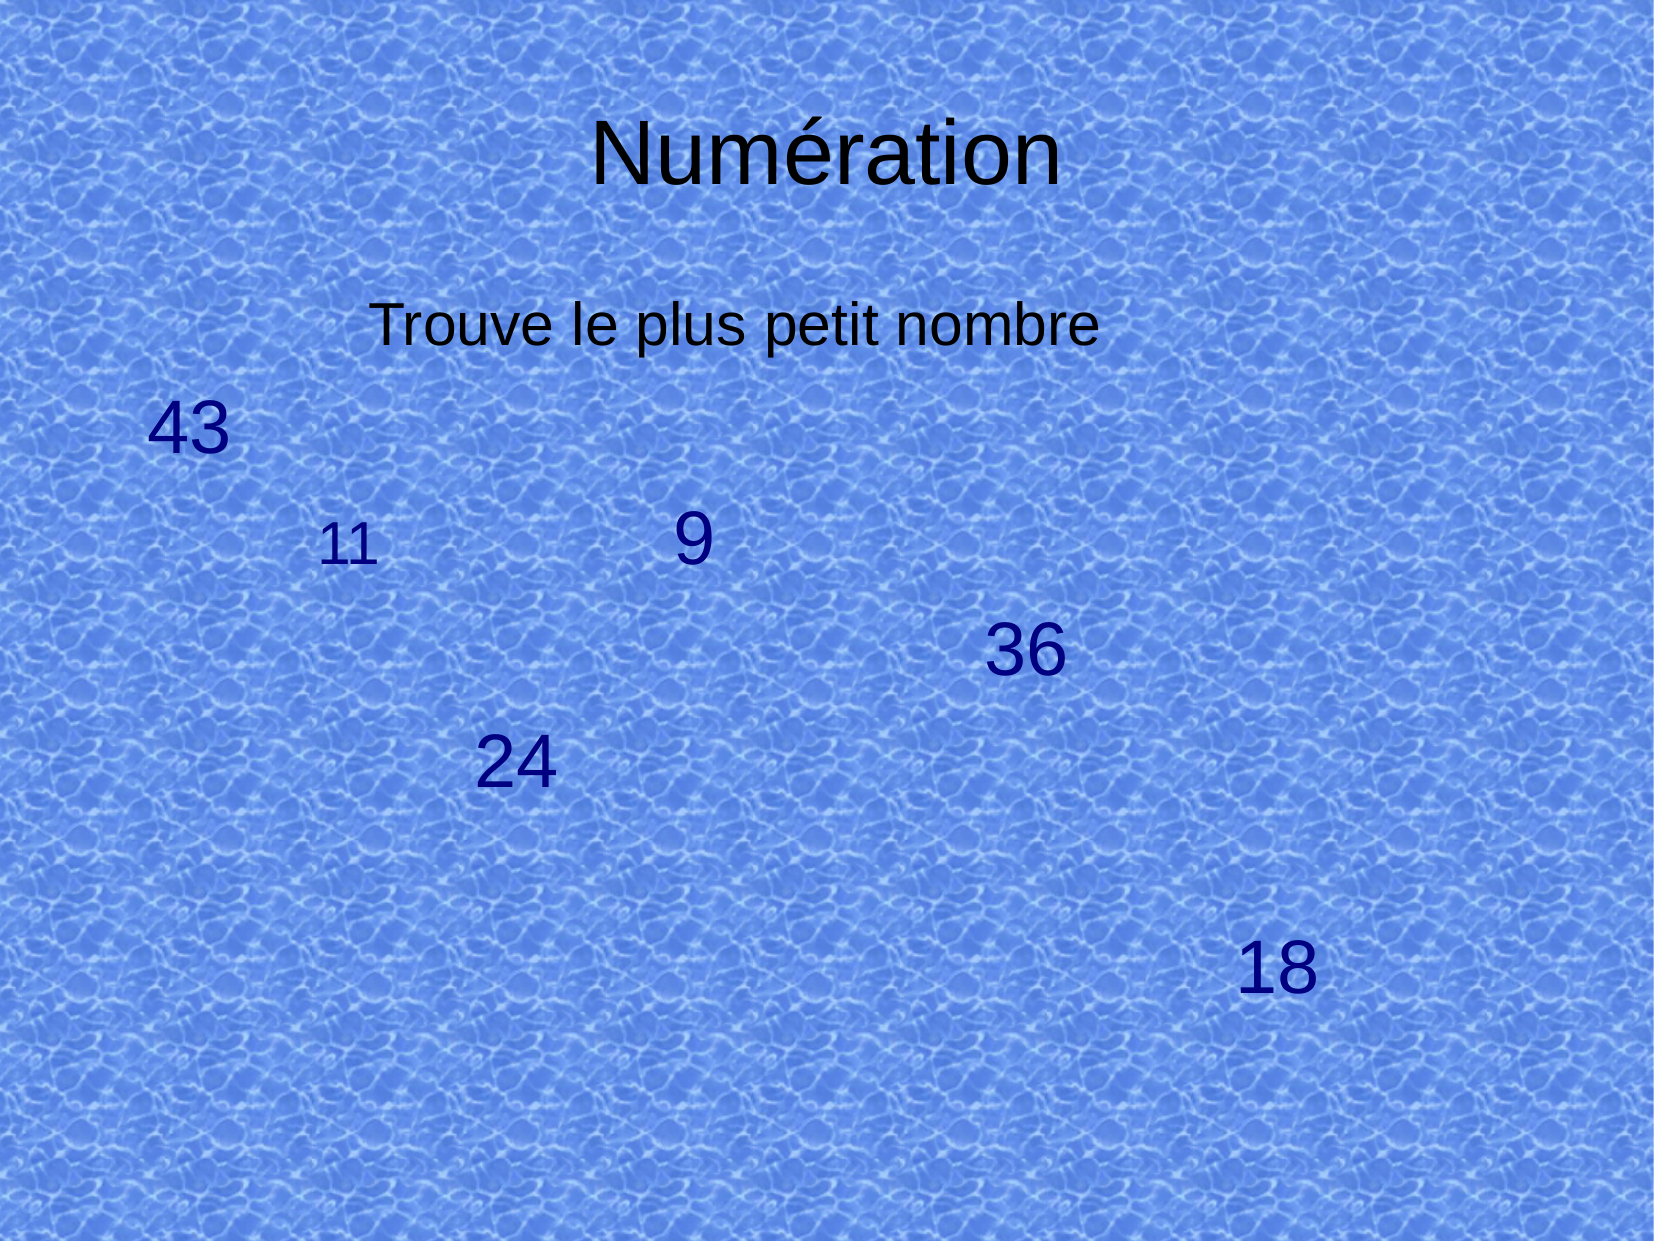

# Numération
 Trouve le plus petit nombre
43
 11 9
 36
 24
 18